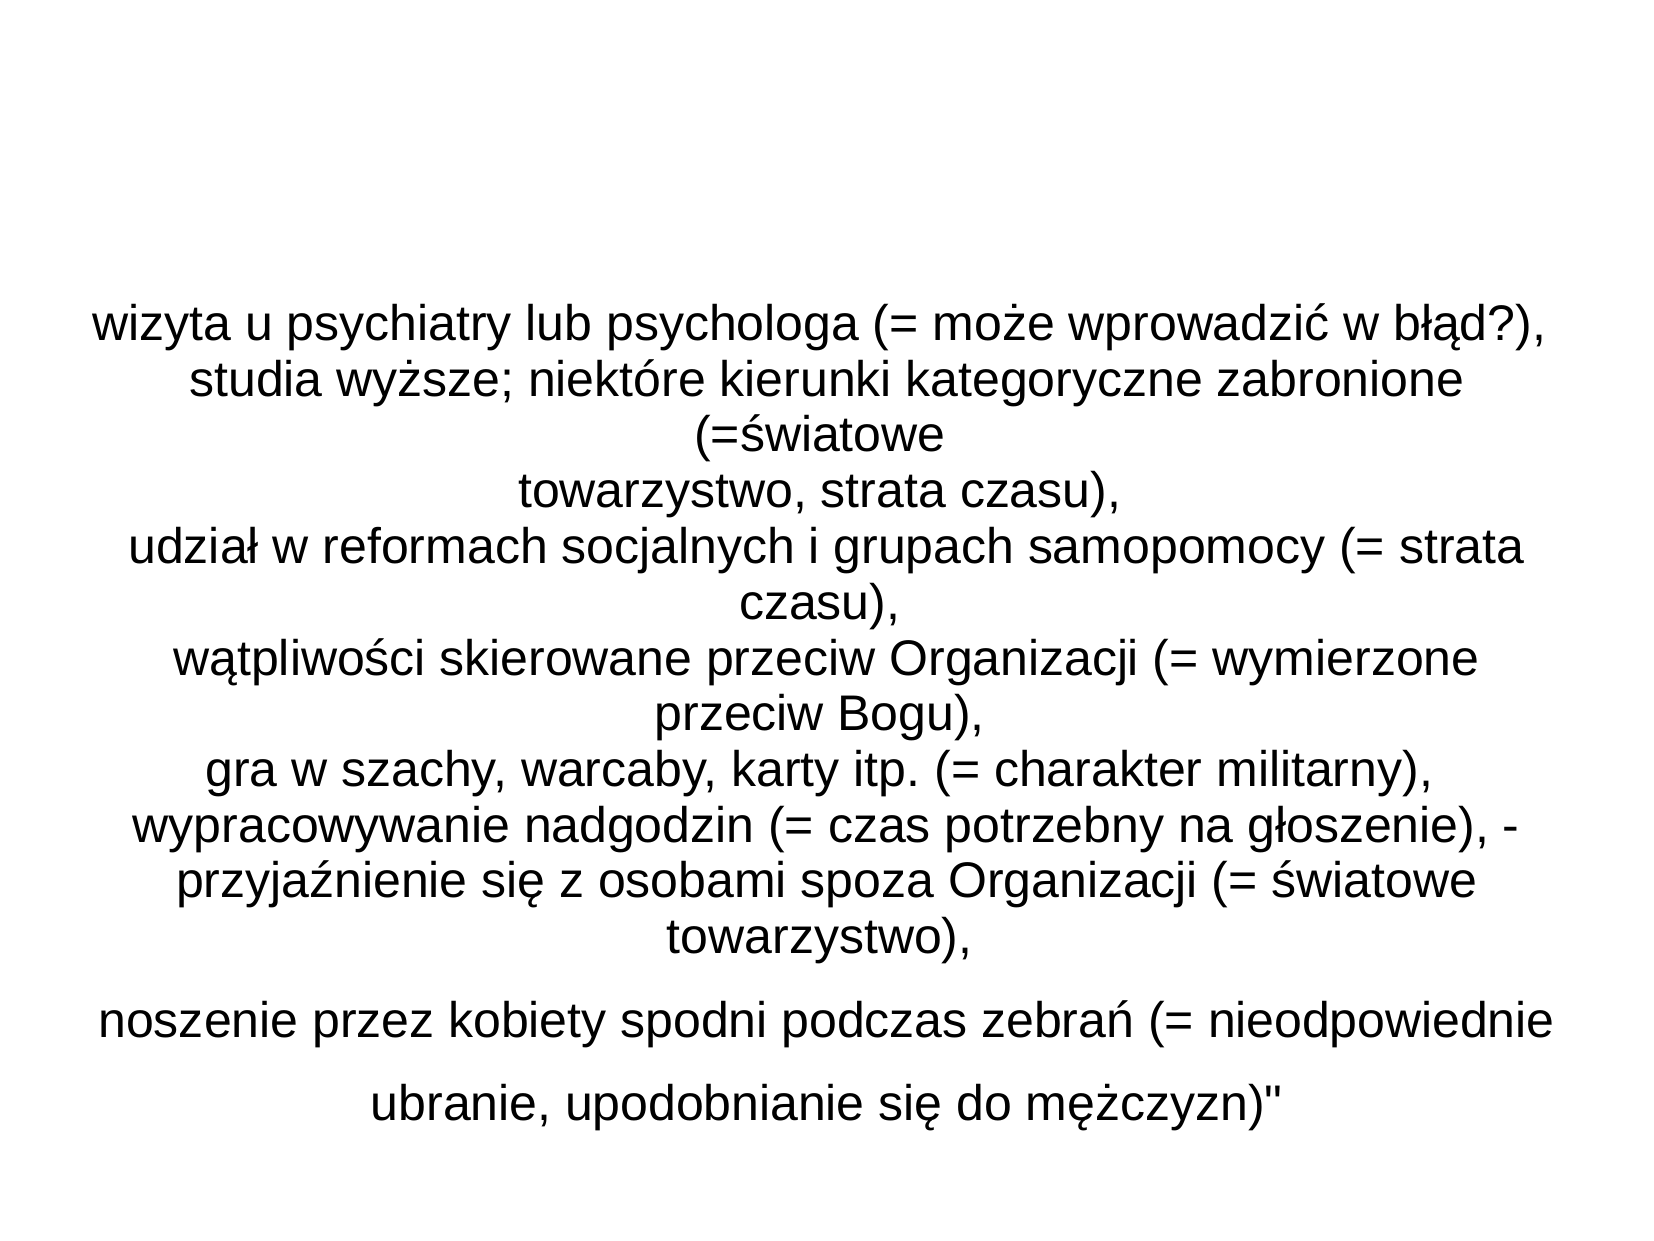

#
wizyta u psychiatry lub psychologa (= może wprowadzić w błąd?),
studia wyższe; niektóre kierunki kategoryczne zabronione (=światowe
towarzystwo, strata czasu),
udział w reformach socjalnych i grupach samopomocy (= strata czasu),
wątpliwości skierowane przeciw Organizacji (= wymierzone przeciw Bogu),
gra w szachy, warcaby, karty itp. (= charakter militarny),
wypracowywanie nadgodzin (= czas potrzebny na głoszenie), - przyjaźnienie się z osobami spoza Organizacji (= światowe towarzystwo),
noszenie przez kobiety spodni podczas zebrań (= nieodpowiednie ubranie, upodobnianie się do mężczyzn)"